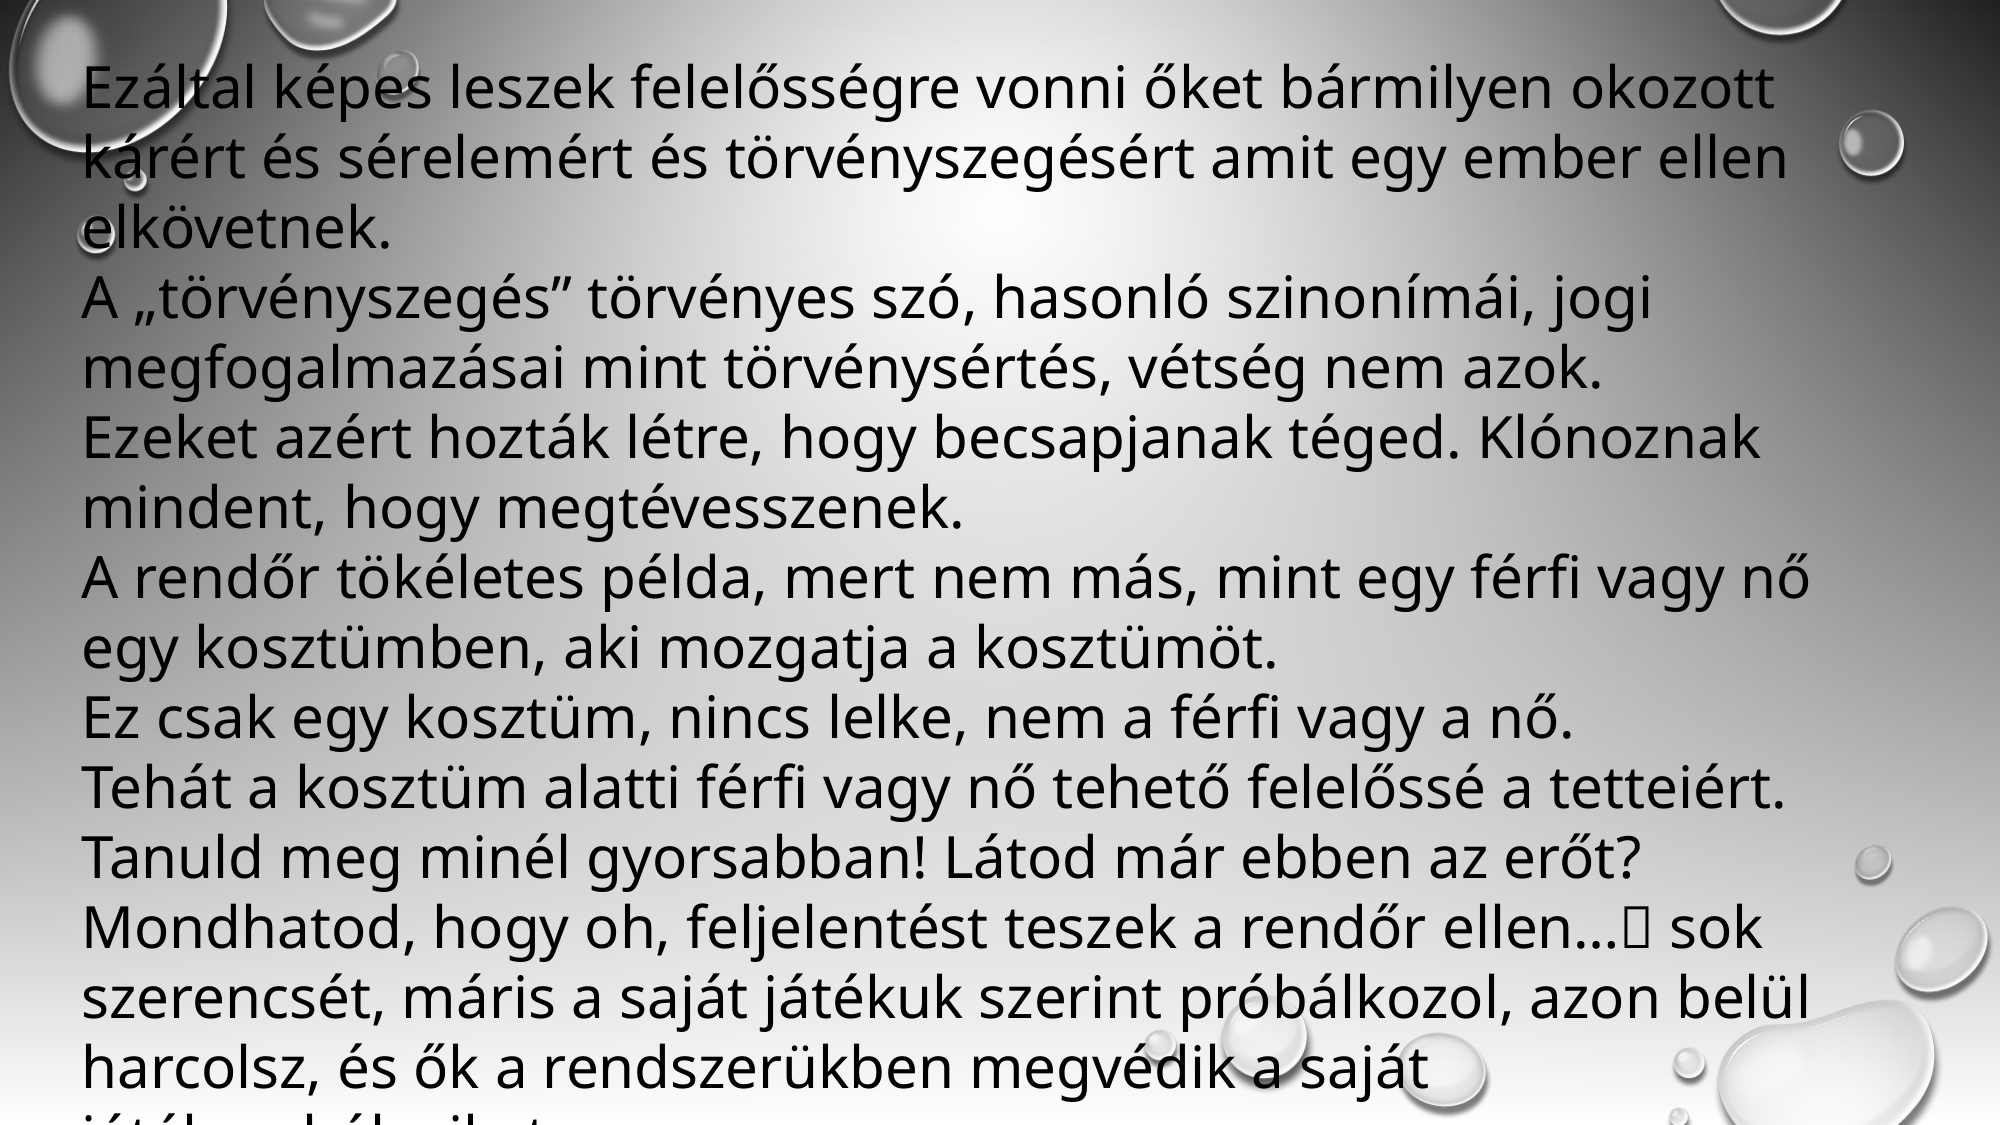

Ezáltal képes leszek felelősségre vonni őket bármilyen okozott kárért és sérelemért és törvényszegésért amit egy ember ellen elkövetnek.
A „törvényszegés” törvényes szó, hasonló szinonímái, jogi megfogalmazásai mint törvénysértés, vétség nem azok.
Ezeket azért hozták létre, hogy becsapjanak téged. Klónoznak mindent, hogy megtévesszenek.
A rendőr tökéletes példa, mert nem más, mint egy férfi vagy nő egy kosztümben, aki mozgatja a kosztümöt.
Ez csak egy kosztüm, nincs lelke, nem a férfi vagy a nő.
Tehát a kosztüm alatti férfi vagy nő tehető felelőssé a tetteiért. Tanuld meg minél gyorsabban! Látod már ebben az erőt?
Mondhatod, hogy oh, feljelentést teszek a rendőr ellen… sok szerencsét, máris a saját játékuk szerint próbálkozol, azon belül harcolsz, és ők a rendszerükben megvédik a saját játékszabályaikat.